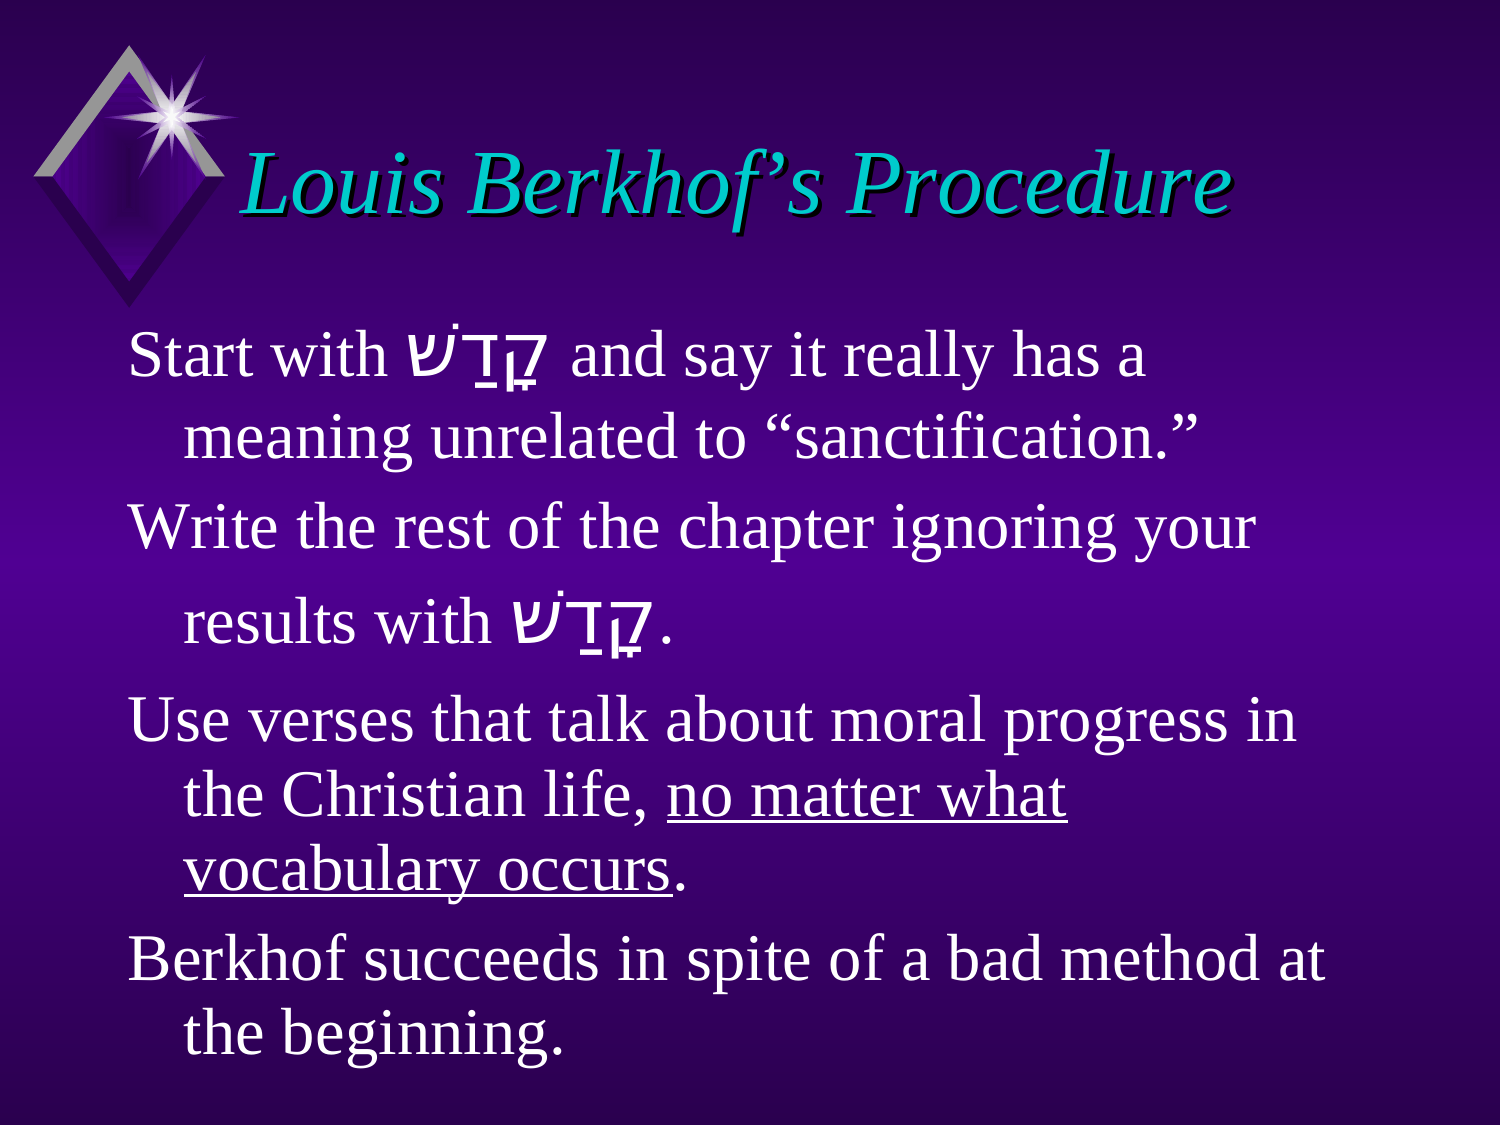

# Louis Berkhof’s Procedure
Start with קָדַשׁ and say it really has a meaning unrelated to “sanctification.”
Write the rest of the chapter ignoring your results with קָדַשׁ.
Use verses that talk about moral progress in the Christian life, no matter what vocabulary occurs.
Berkhof succeeds in spite of a bad method at the beginning.